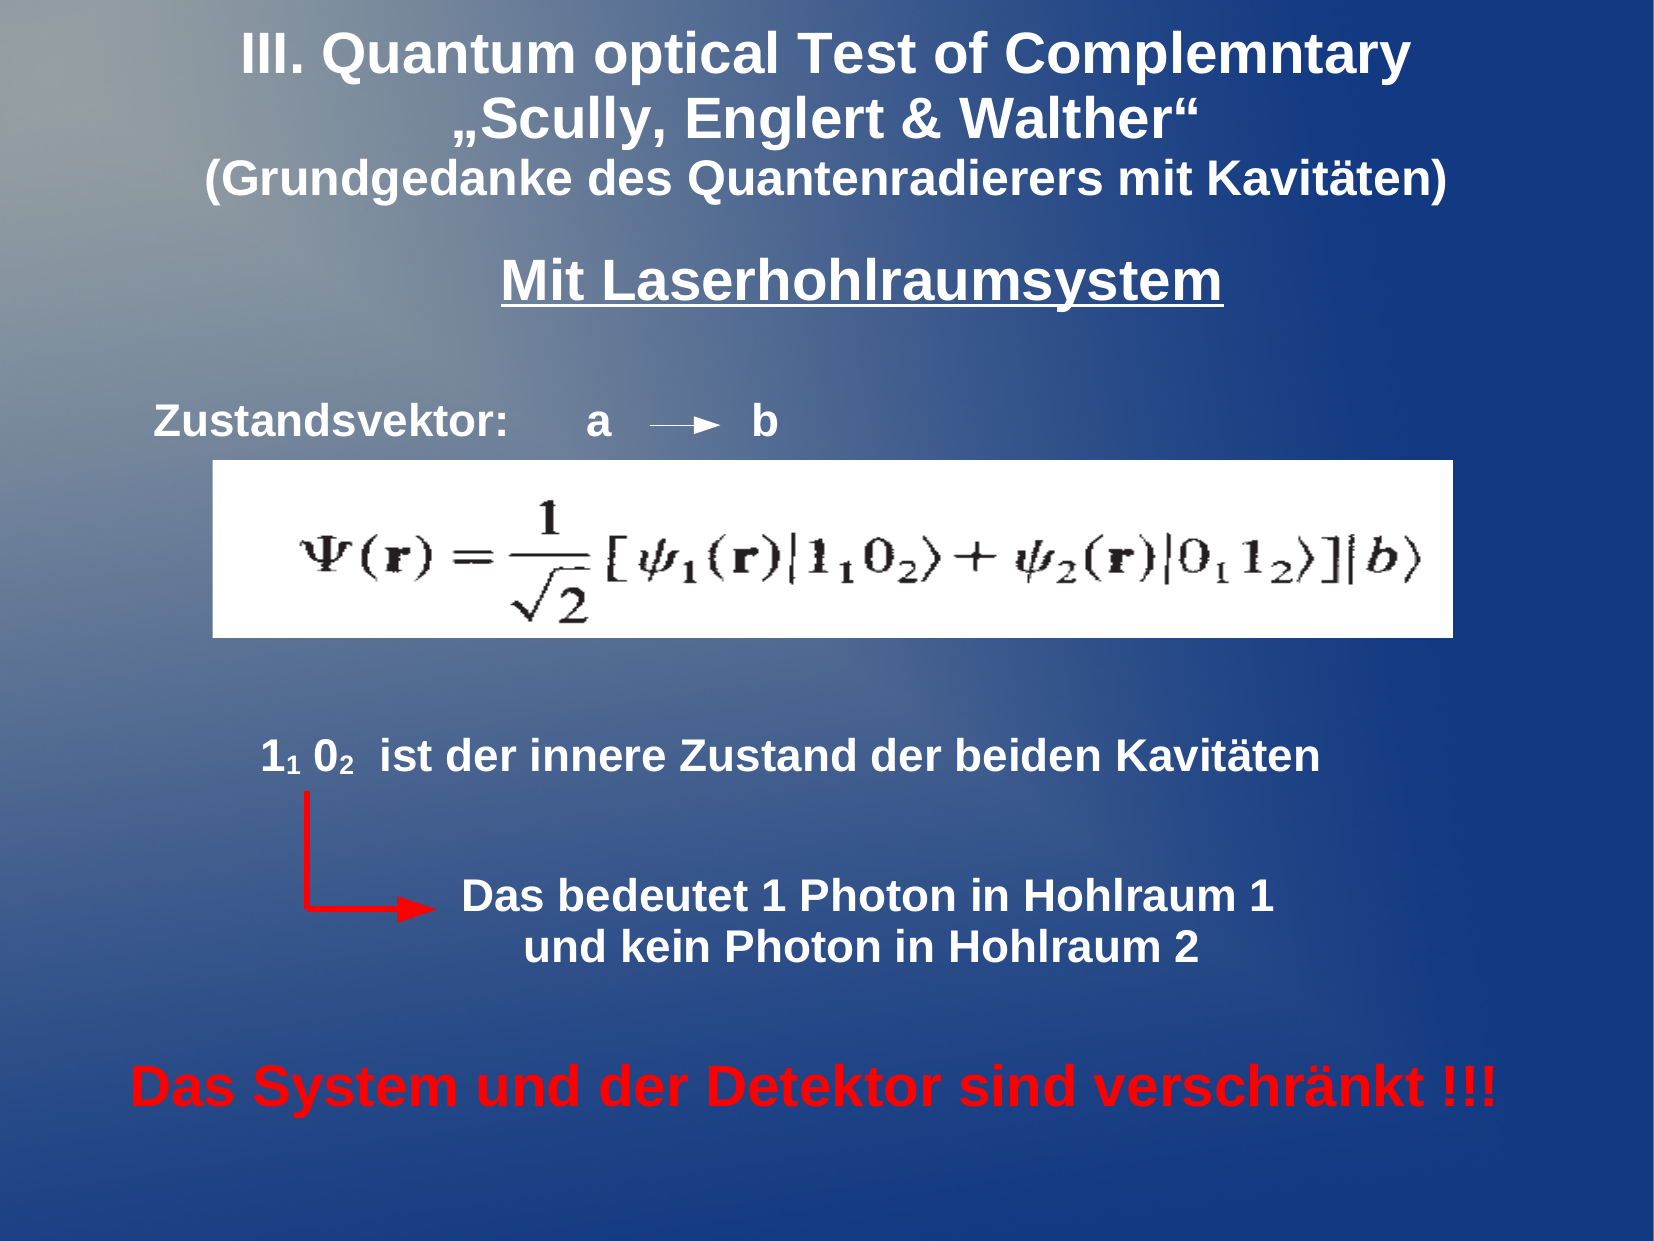

# III. Quantum optical Test of Complemntary „Scully, Englert & Walther“ (Grundgedanke des Quantenradierers mit Kavitäten)
Mit Laserhohlraumsystem
Zustandsvektor: a b
11 02 ist der innere Zustand der beiden Kavitäten
 Das bedeutet 1 Photon in Hohlraum 1
und kein Photon in Hohlraum 2
Das System und der Detektor sind verschränkt !!!